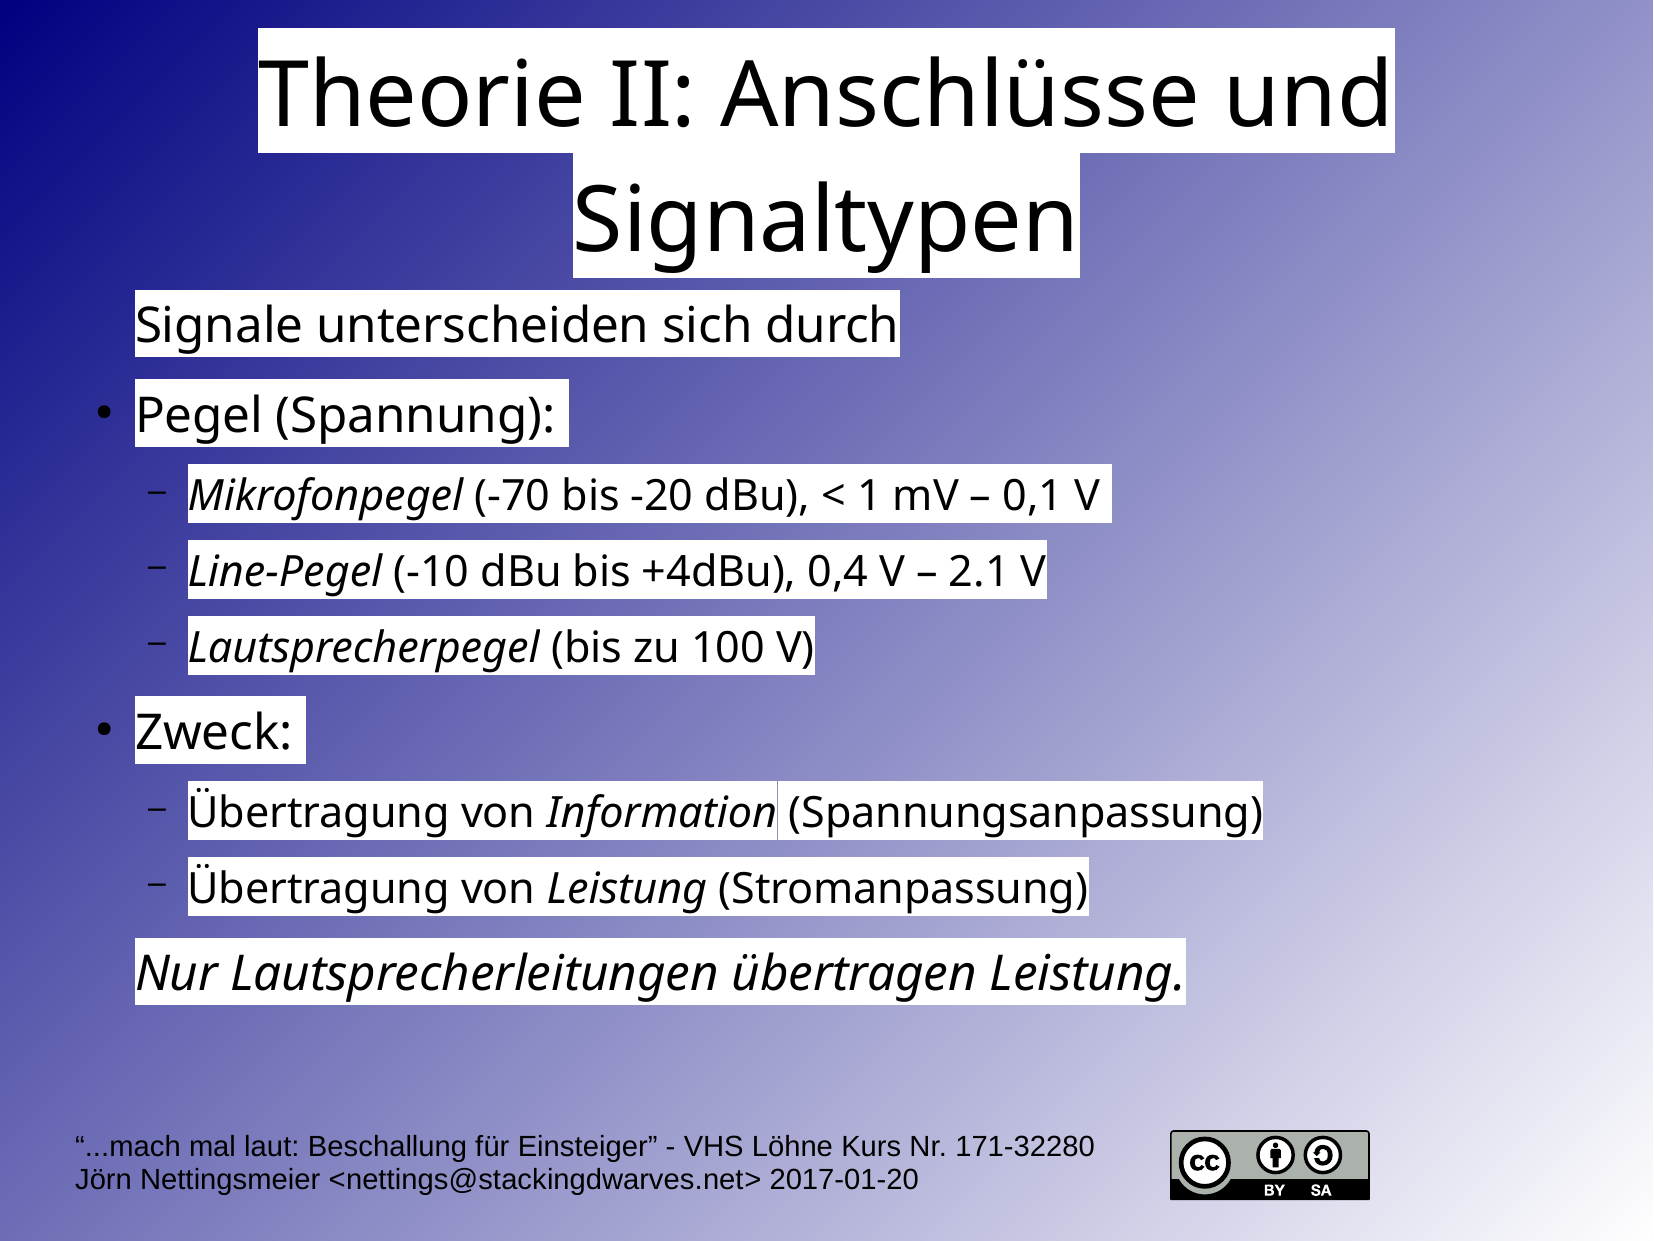

# Theorie II: Anschlüsse und Signaltypen
Signale unterscheiden sich durch
Pegel (Spannung):
Mikrofonpegel (-70 bis -20 dBu), < 1 mV – 0,1 V
Line-Pegel (-10 dBu bis +4dBu), 0,4 V – 2.1 V
Lautsprecherpegel (bis zu 100 V)
Zweck:
Übertragung von Information (Spannungsanpassung)
Übertragung von Leistung (Stromanpassung)
Nur Lautsprecherleitungen übertragen Leistung.